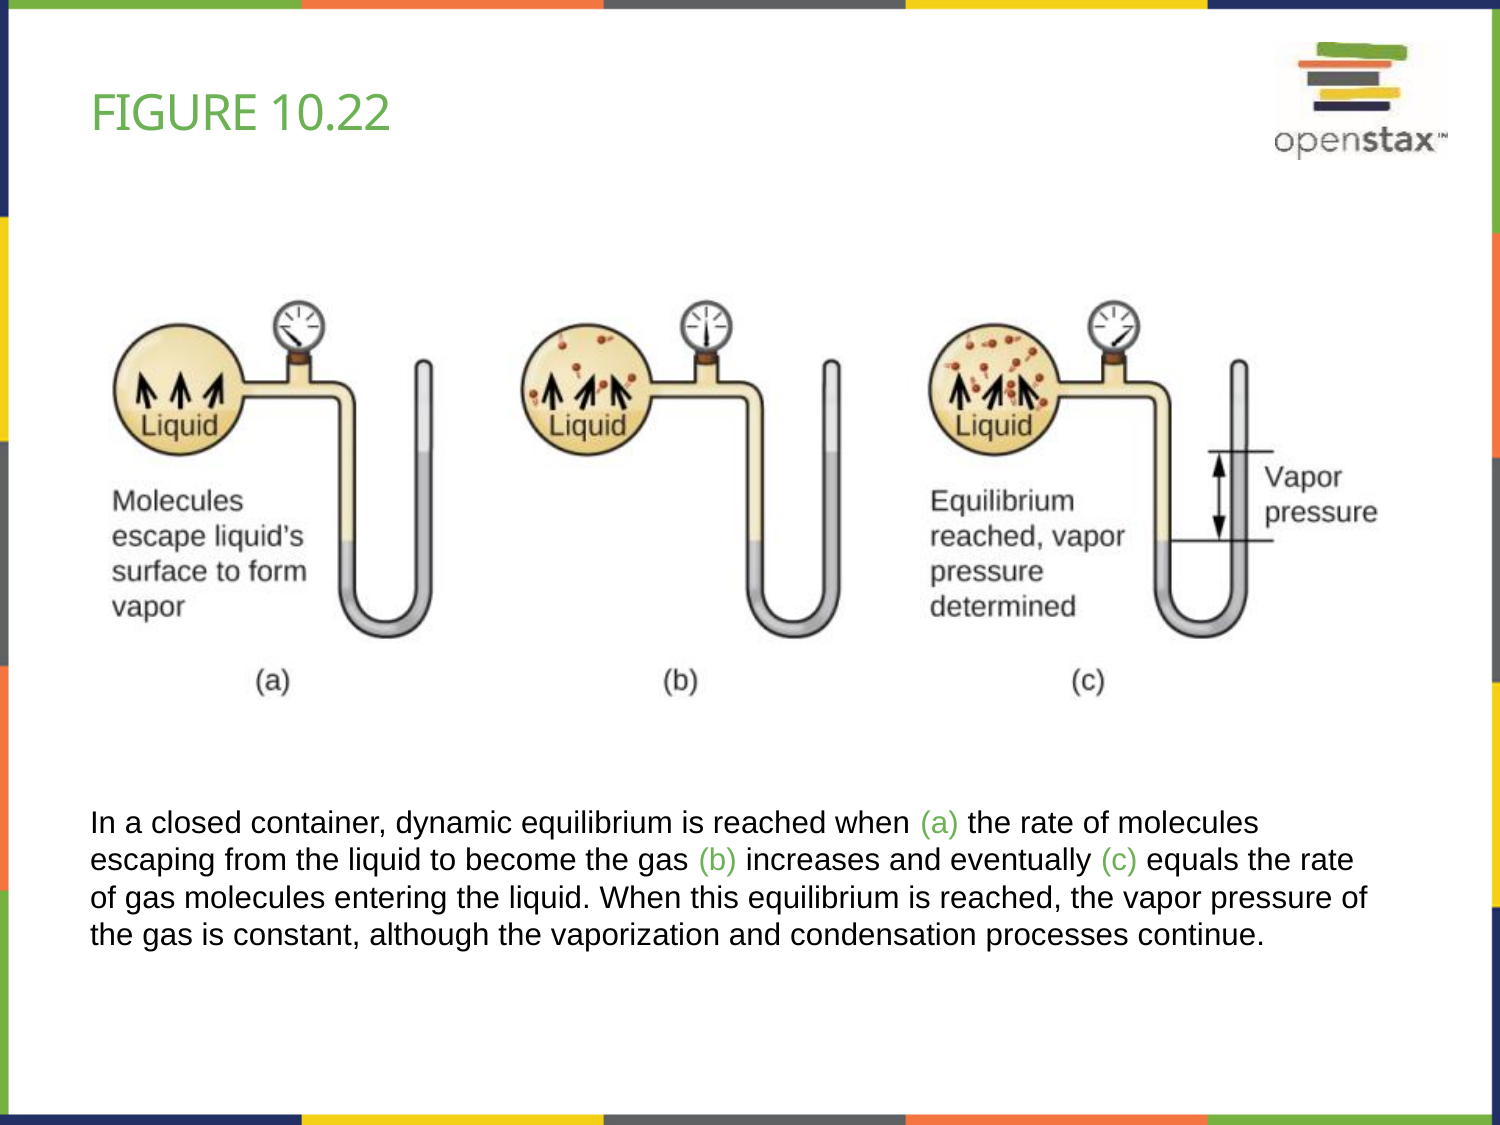

# Figure 10.22
In a closed container, dynamic equilibrium is reached when (a) the rate of molecules escaping from the liquid to become the gas (b) increases and eventually (c) equals the rate of gas molecules entering the liquid. When this equilibrium is reached, the vapor pressure of the gas is constant, although the vaporization and condensation processes continue.